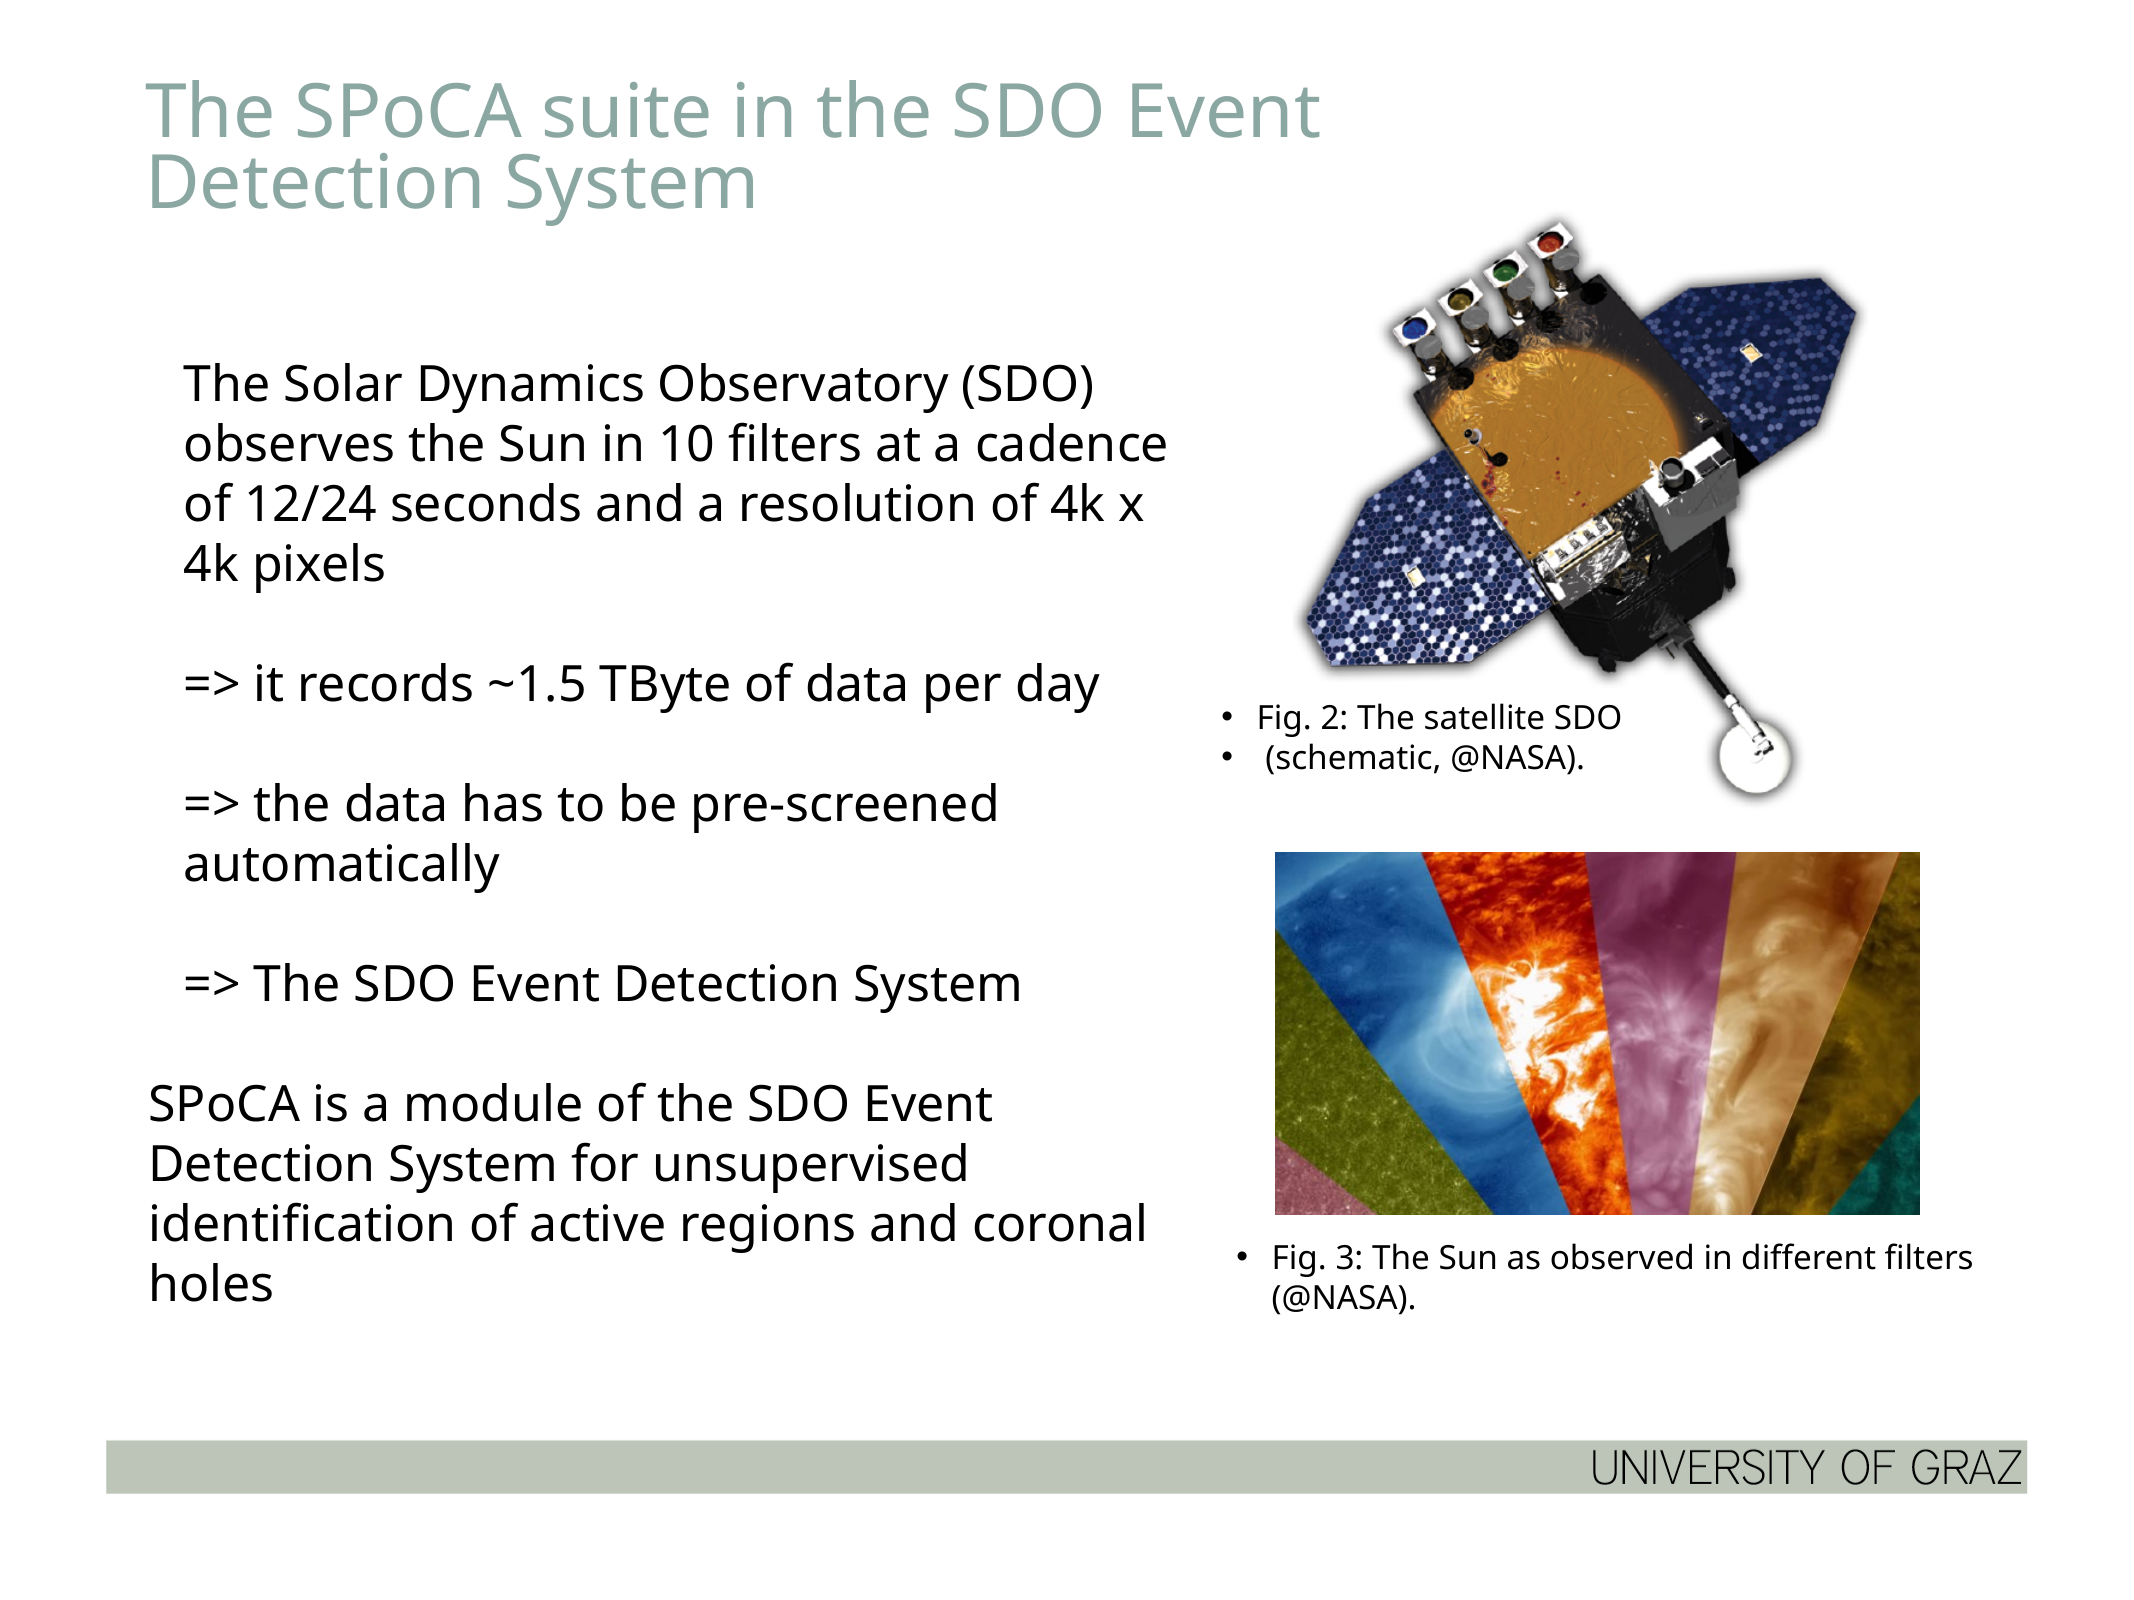

The SPoCA suite in the SDO Event Detection System
The Solar Dynamics Observatory (SDO) observes the Sun in 10 filters at a cadence of 12/24 seconds and a resolution of 4k x 4k pixels
=> it records ~1.5 TByte of data per day
=> the data has to be pre-screened automatically
=> The SDO Event Detection System
SPoCA is a module of the SDO Event Detection System for unsupervised identification of active regions and coronal holes
Fig. 2: The satellite SDO
 (schematic, @NASA).
Fig. 3: The Sun as observed in different filters (@NASA).